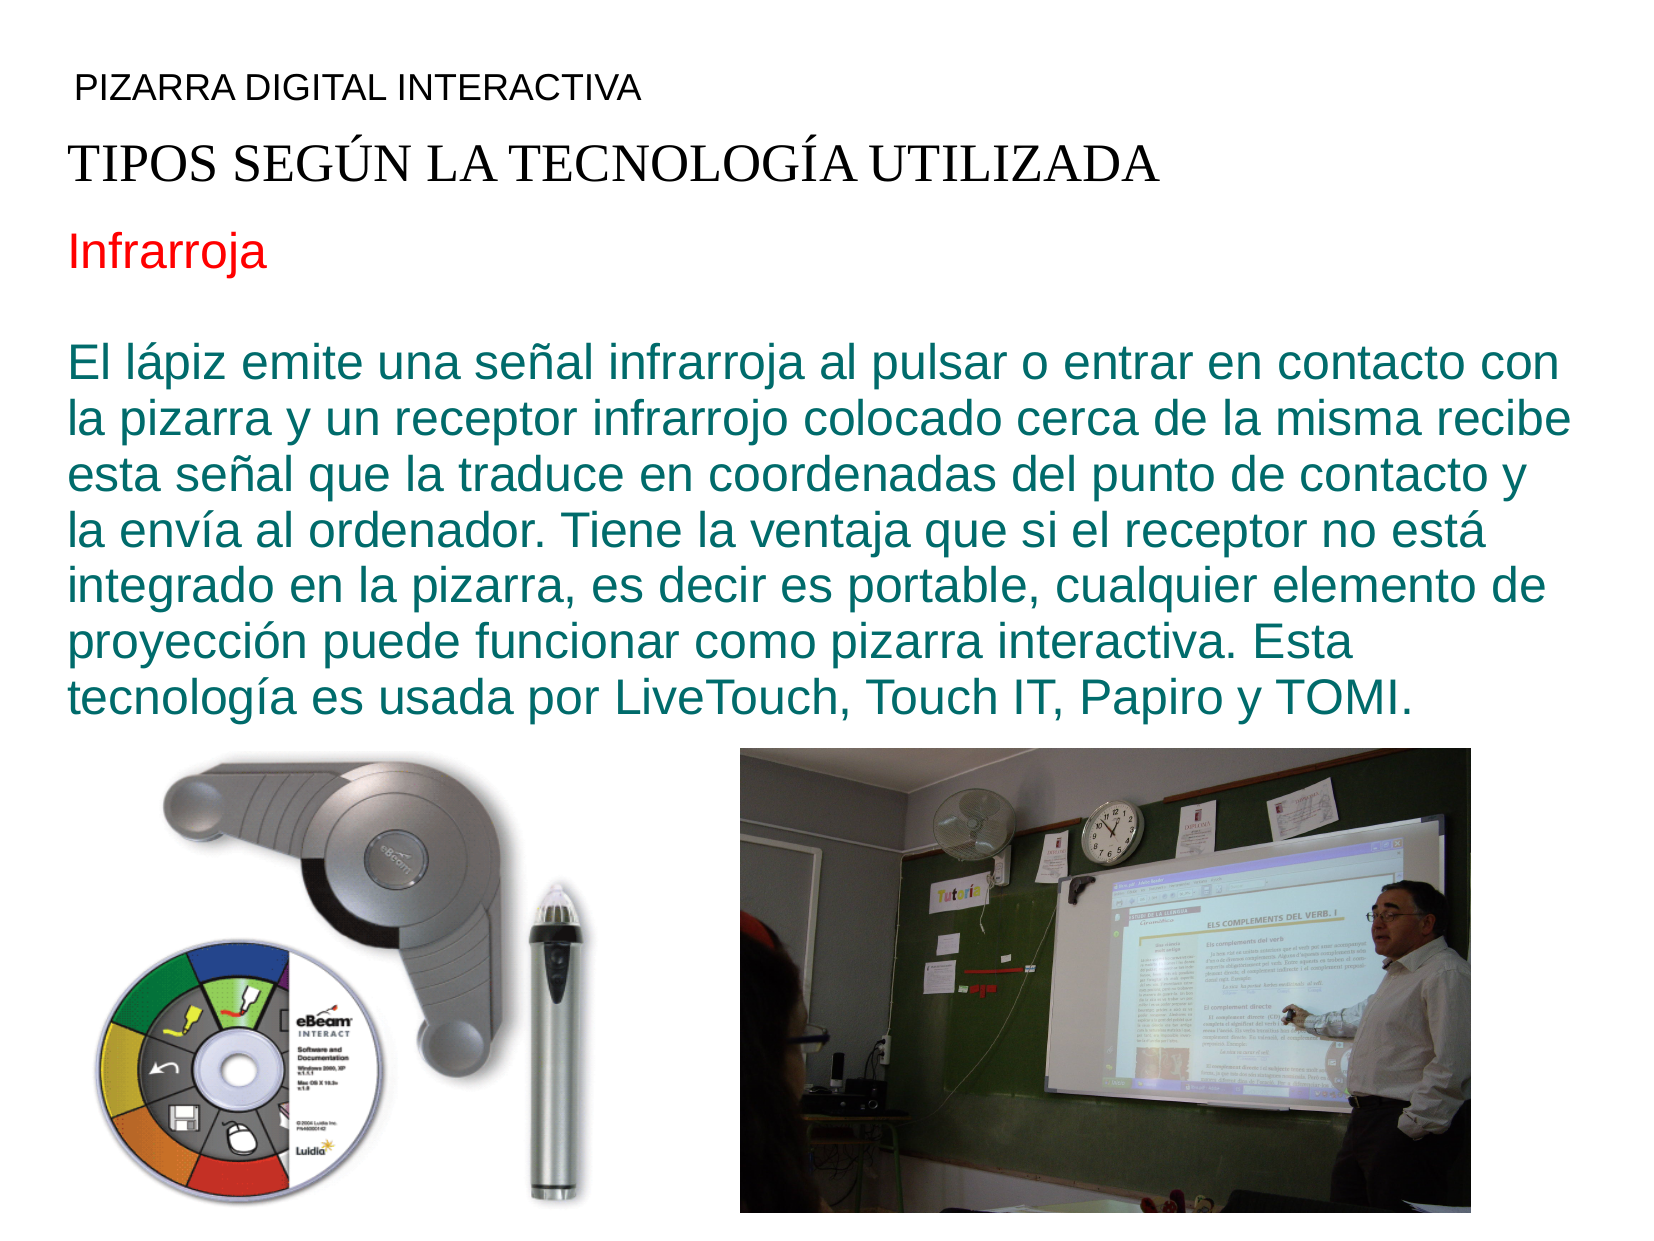

PIZARRA DIGITAL INTERACTIVA
TIPOS SEGÚN LA TECNOLOGÍA UTILIZADA
Infrarroja
El lápiz emite una señal infrarroja al pulsar o entrar en contacto con la pizarra y un receptor infrarrojo colocado cerca de la misma recibe esta señal que la traduce en coordenadas del punto de contacto y la envía al ordenador. Tiene la ventaja que si el receptor no está integrado en la pizarra, es decir es portable, cualquier elemento de proyección puede funcionar como pizarra interactiva. Esta tecnología es usada por LiveTouch, Touch IT, Papiro y TOMI.